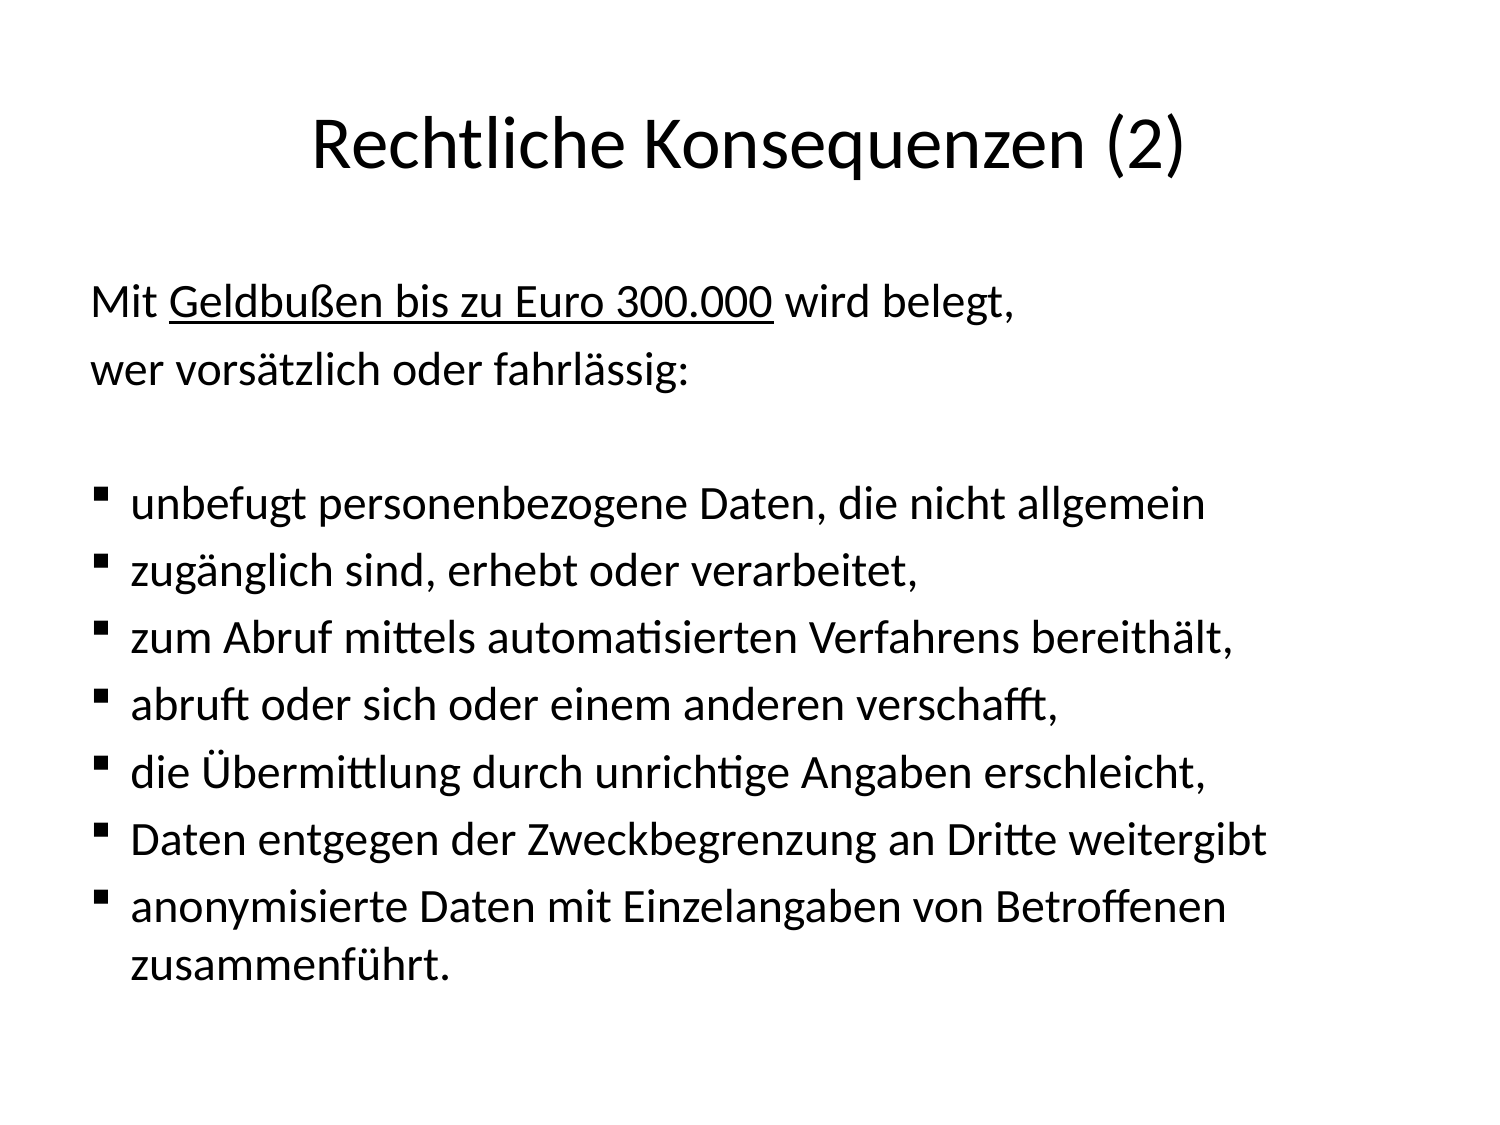

# Rechtliche Konsequenzen (2)
Mit Geldbußen bis zu Euro 300.000 wird belegt,
wer vorsätzlich oder fahrlässig:
unbefugt personenbezogene Daten, die nicht allgemein
zugänglich sind, erhebt oder verarbeitet,
zum Abruf mittels automatisierten Verfahrens bereithält,
abruft oder sich oder einem anderen verschafft,
die Übermittlung durch unrichtige Angaben erschleicht,
Daten entgegen der Zweckbegrenzung an Dritte weitergibt
anonymisierte Daten mit Einzelangaben von Betroffenen zusammenführt.